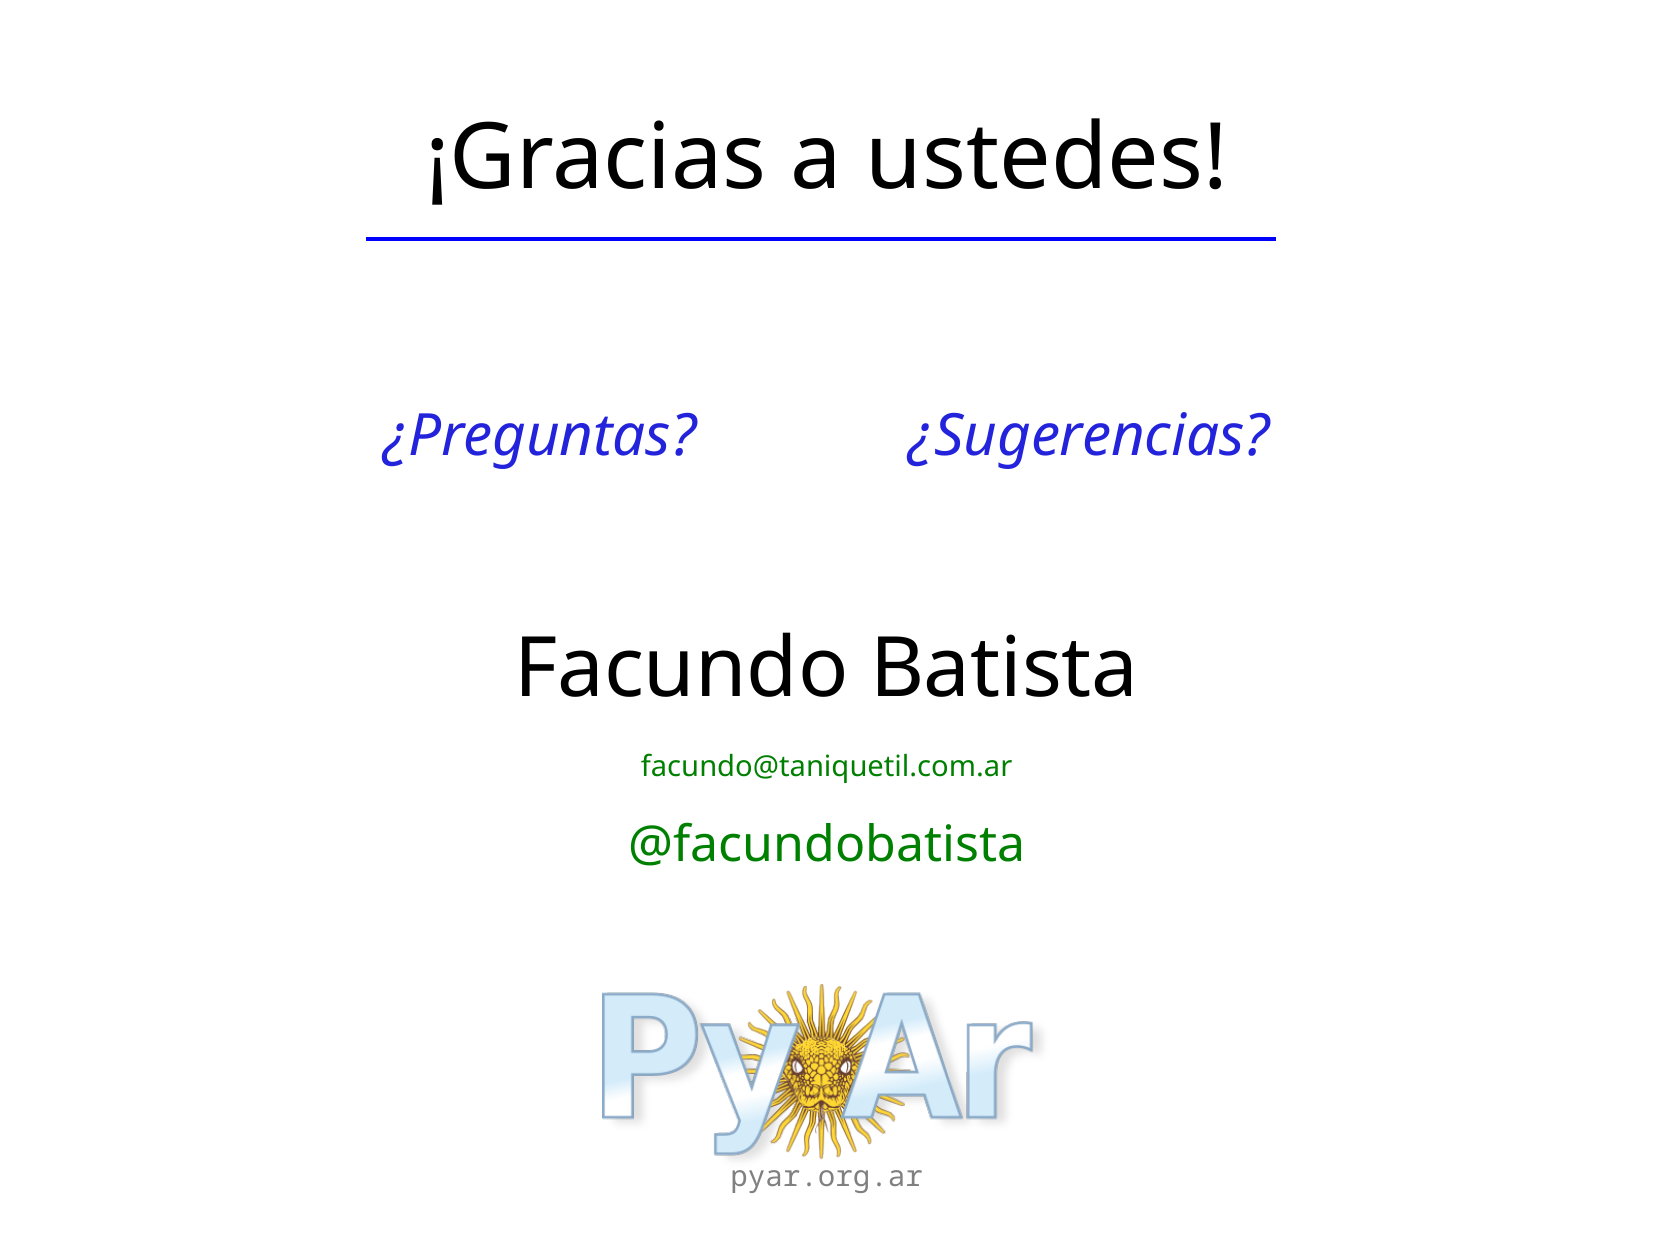

# ¡Gracias a ustedes!
¿Preguntas? ¿Sugerencias?
Facundo Batista
facundo@taniquetil.com.ar
@facundobatista
pyar.org.ar